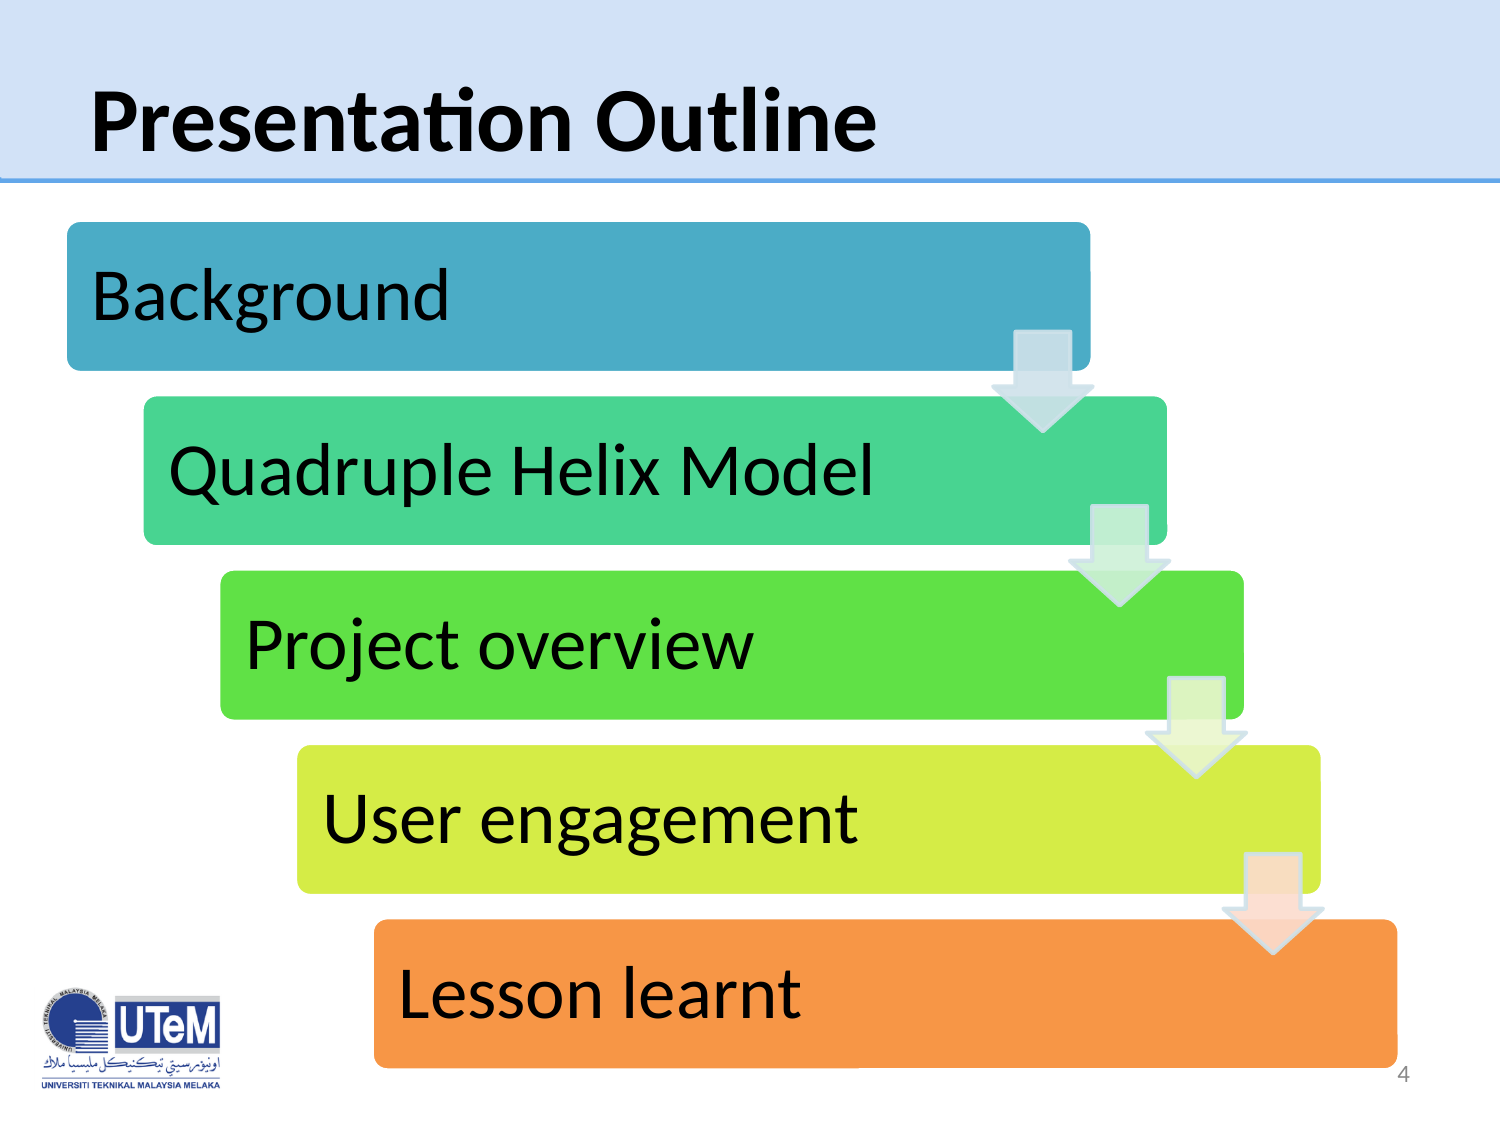

# Presentation Outline
Background
Quadruple Helix Model
Project overview
User engagement
Lesson learnt